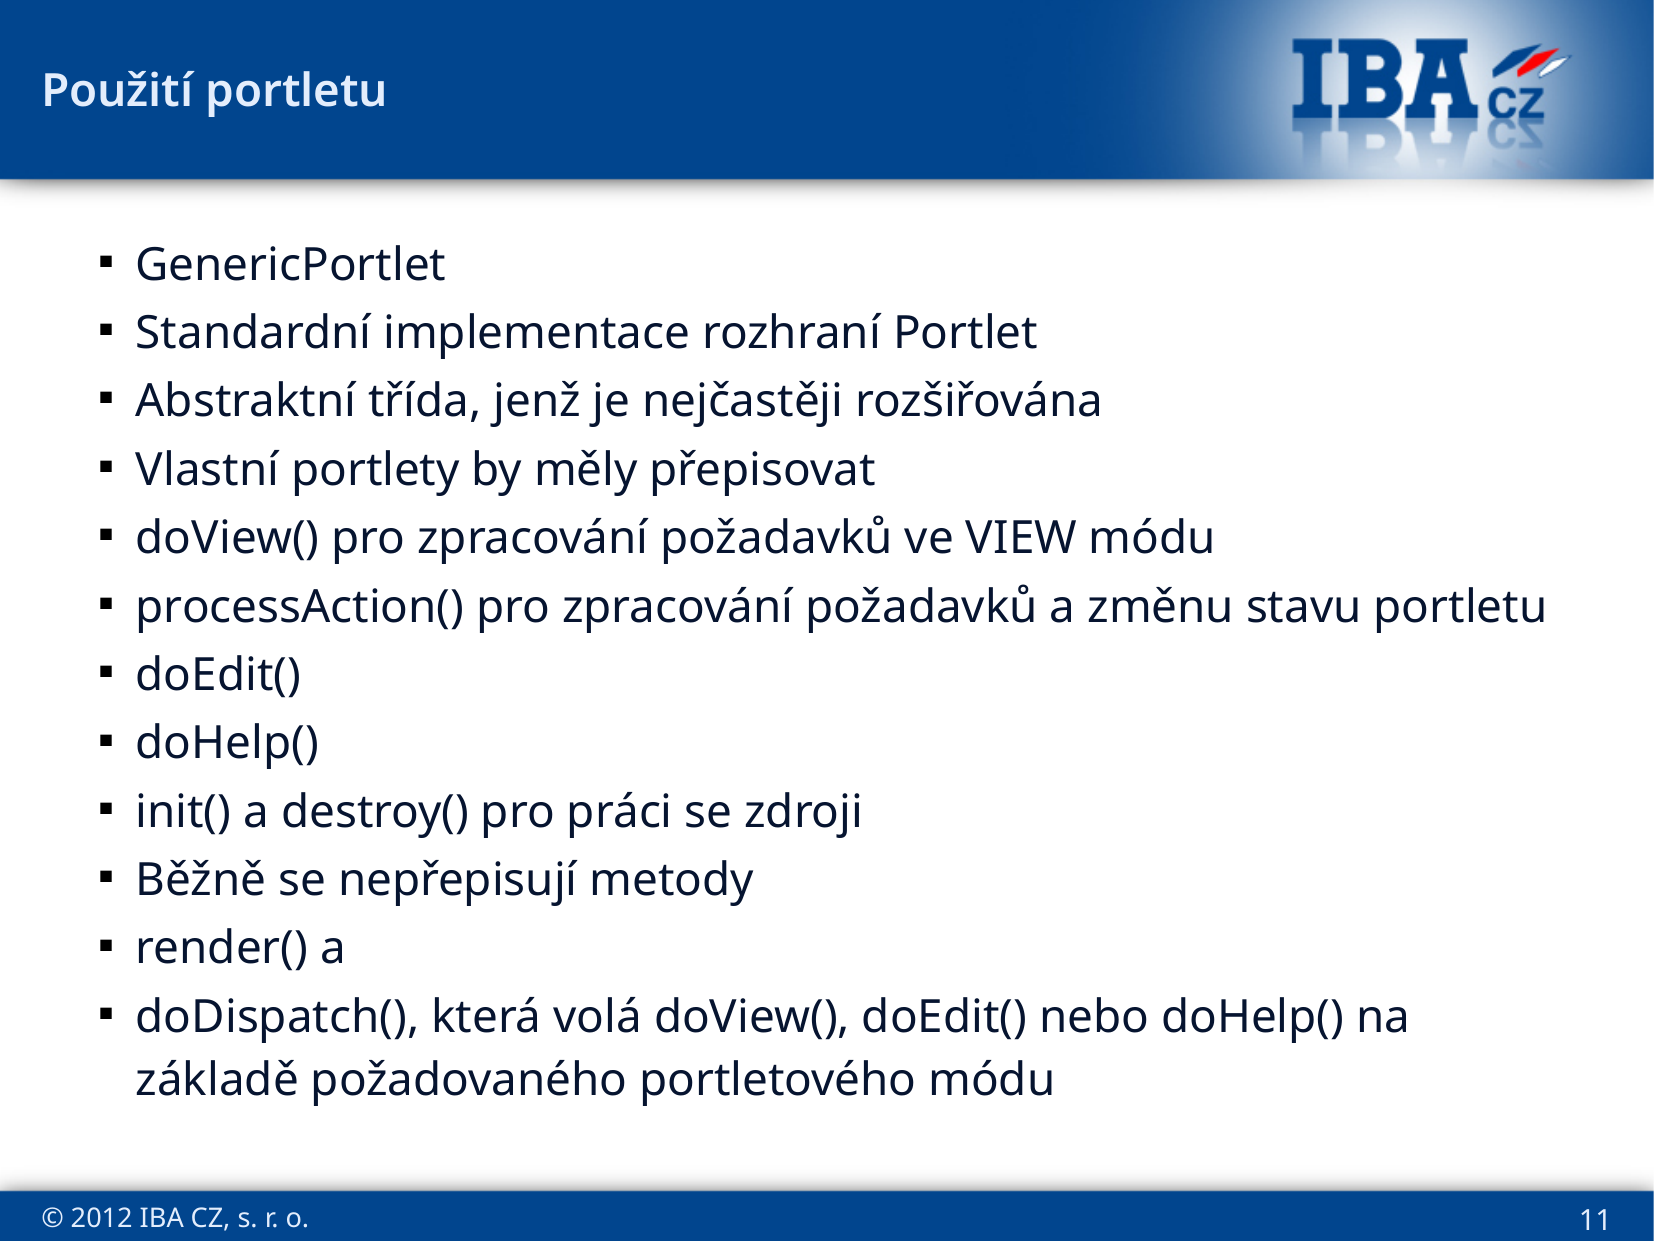

# Použití portletu
GenericPortlet
Standardní implementace rozhraní Portlet
Abstraktní třída, jenž je nejčastěji rozšiřována
Vlastní portlety by měly přepisovat
doView() pro zpracování požadavků ve VIEW módu
processAction() pro zpracování požadavků a změnu stavu portletu
doEdit()
doHelp()
init() a destroy() pro práci se zdroji
Běžně se nepřepisují metody
render() a
doDispatch(), která volá doView(), doEdit() nebo doHelp() na základě požadovaného portletového módu
11